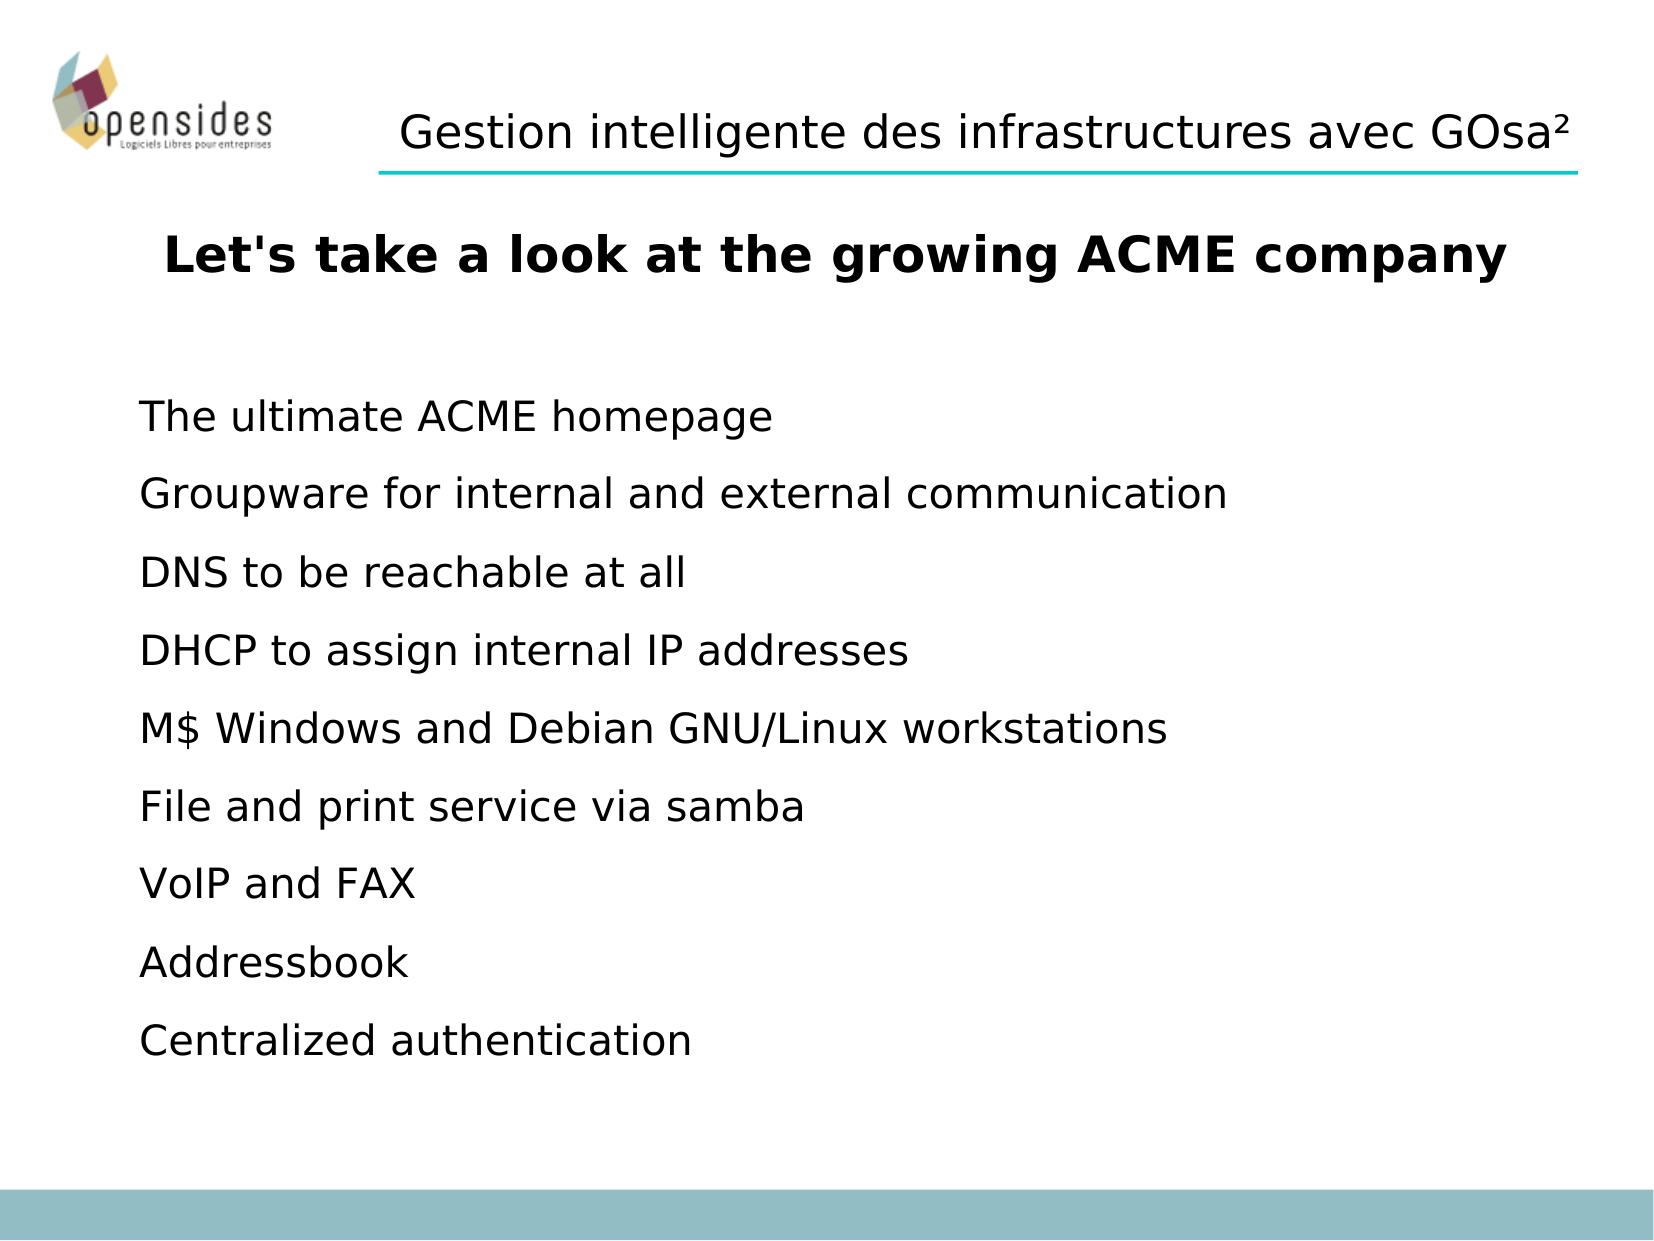

Gestion intelligente des infrastructures avec GOsa²
# Let's take a look at the growing ACME company
The ultimate ACME homepage
Groupware for internal and external communication
DNS to be reachable at all
DHCP to assign internal IP addresses
M$ Windows and Debian GNU/Linux workstations
File and print service via samba
VoIP and FAX
Addressbook
Centralized authentication